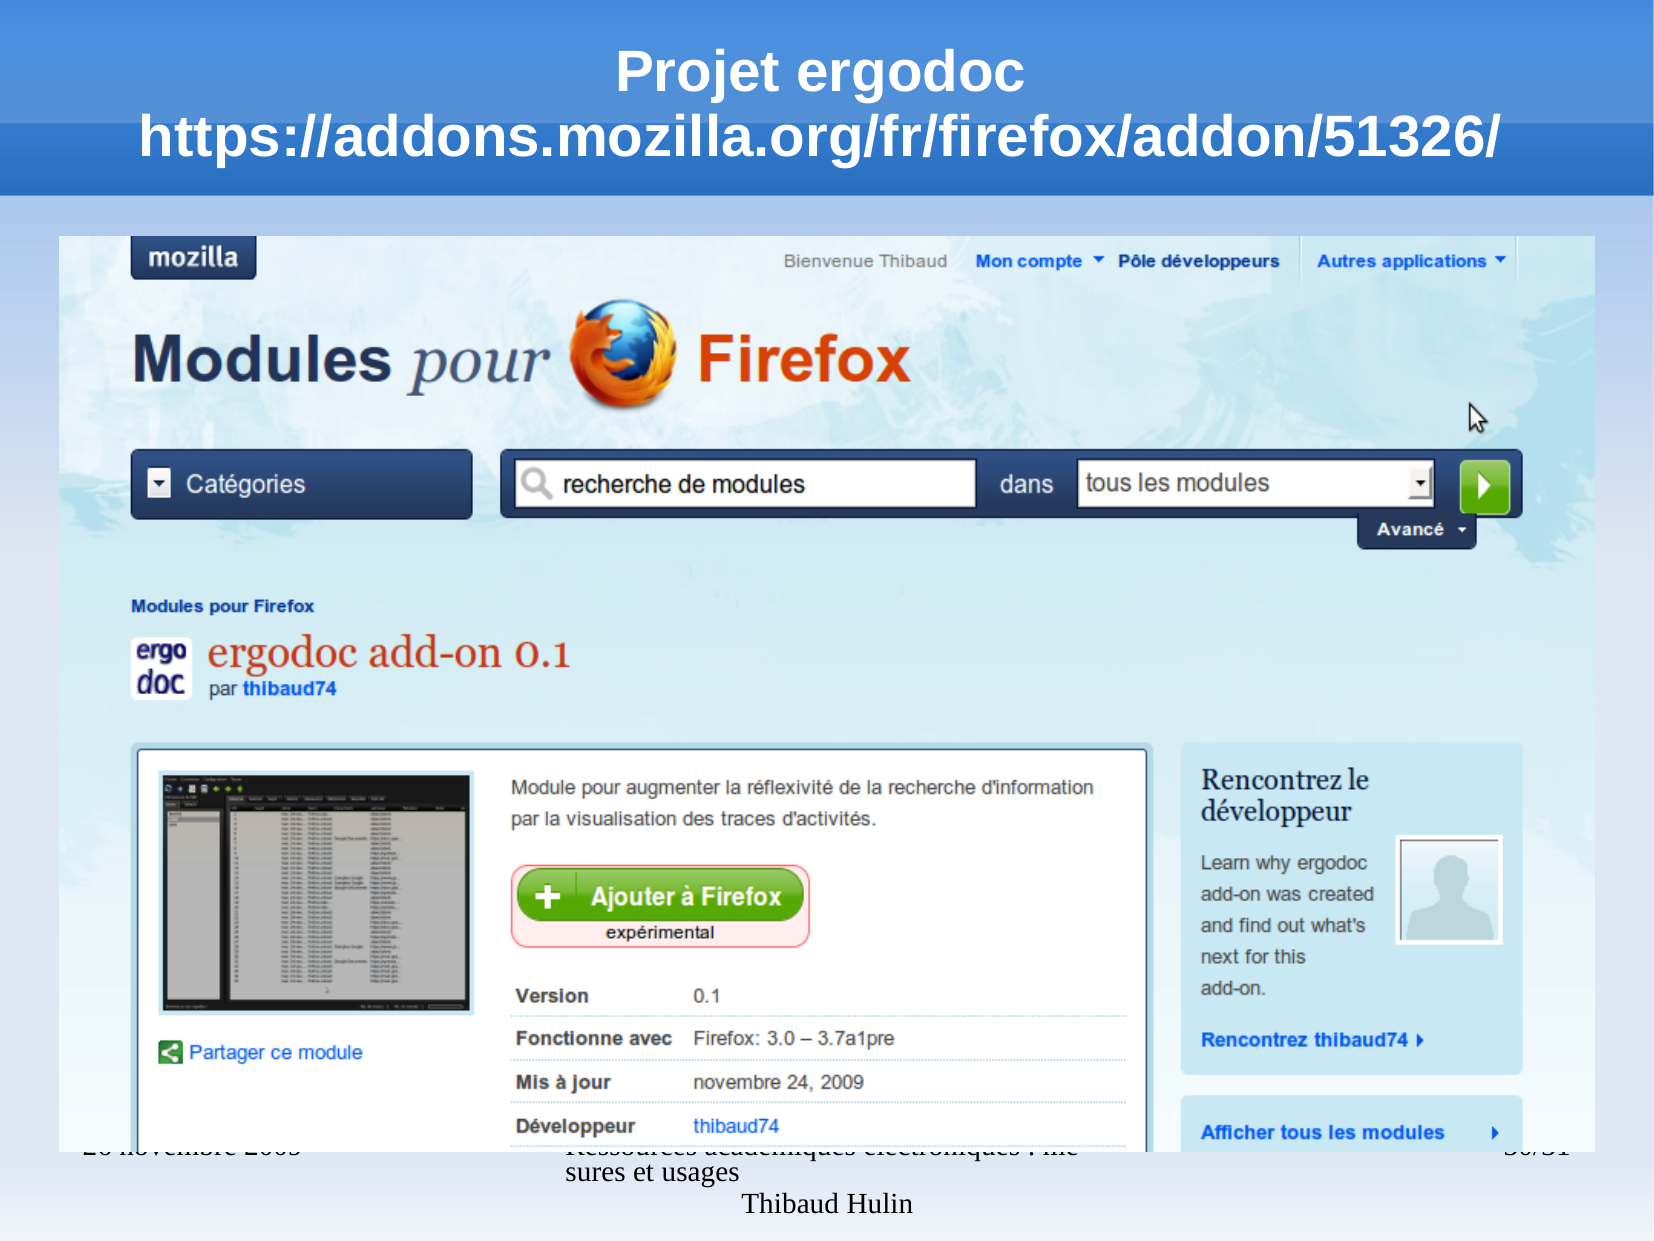

# Projet ergodoc https://addons.mozilla.org/fr/firefox/addon/51326/
26 novembre 2009
Ressources académiques électroniques : mesures et usages
30